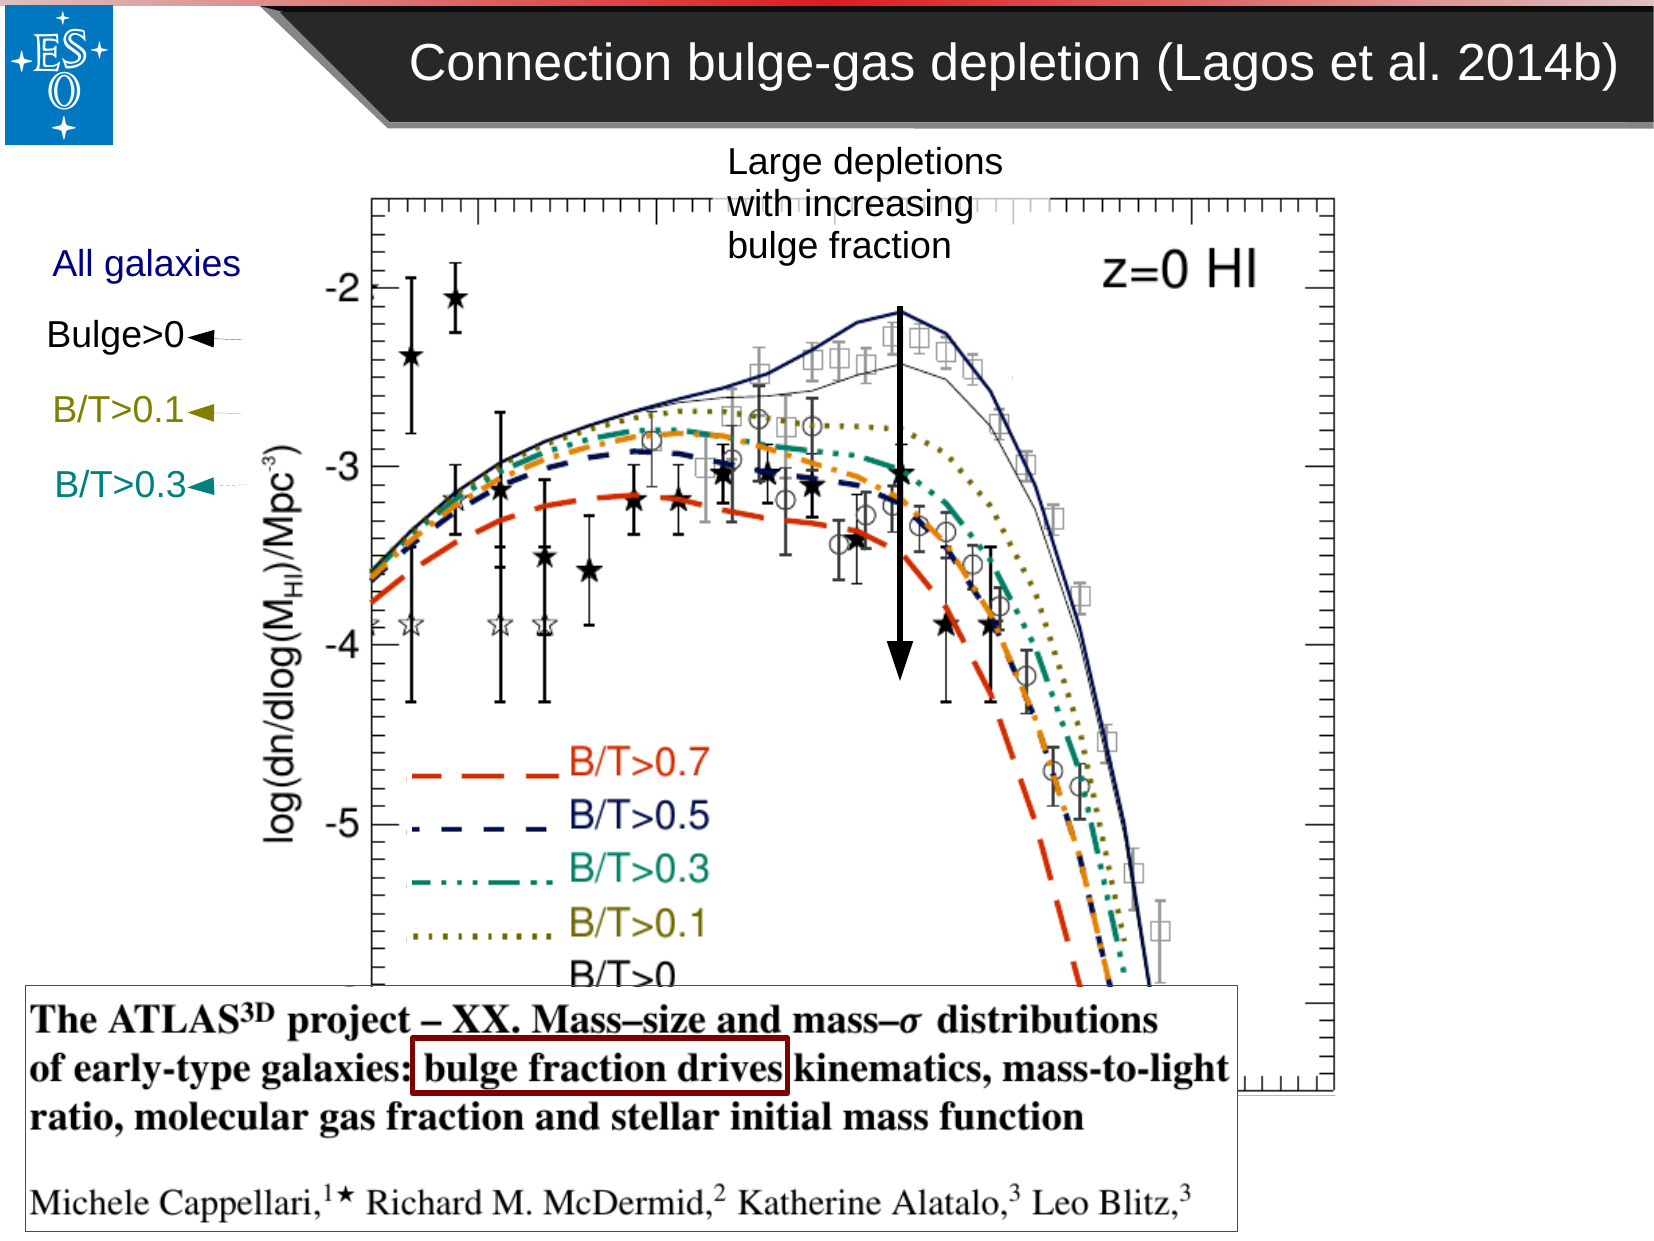

# Connection bulge-gas depletion (Lagos et al. 2014b)
Large depletions
with increasing
bulge fraction
All galaxies
Bulge>0
B/T>0.1
B/T>0.3